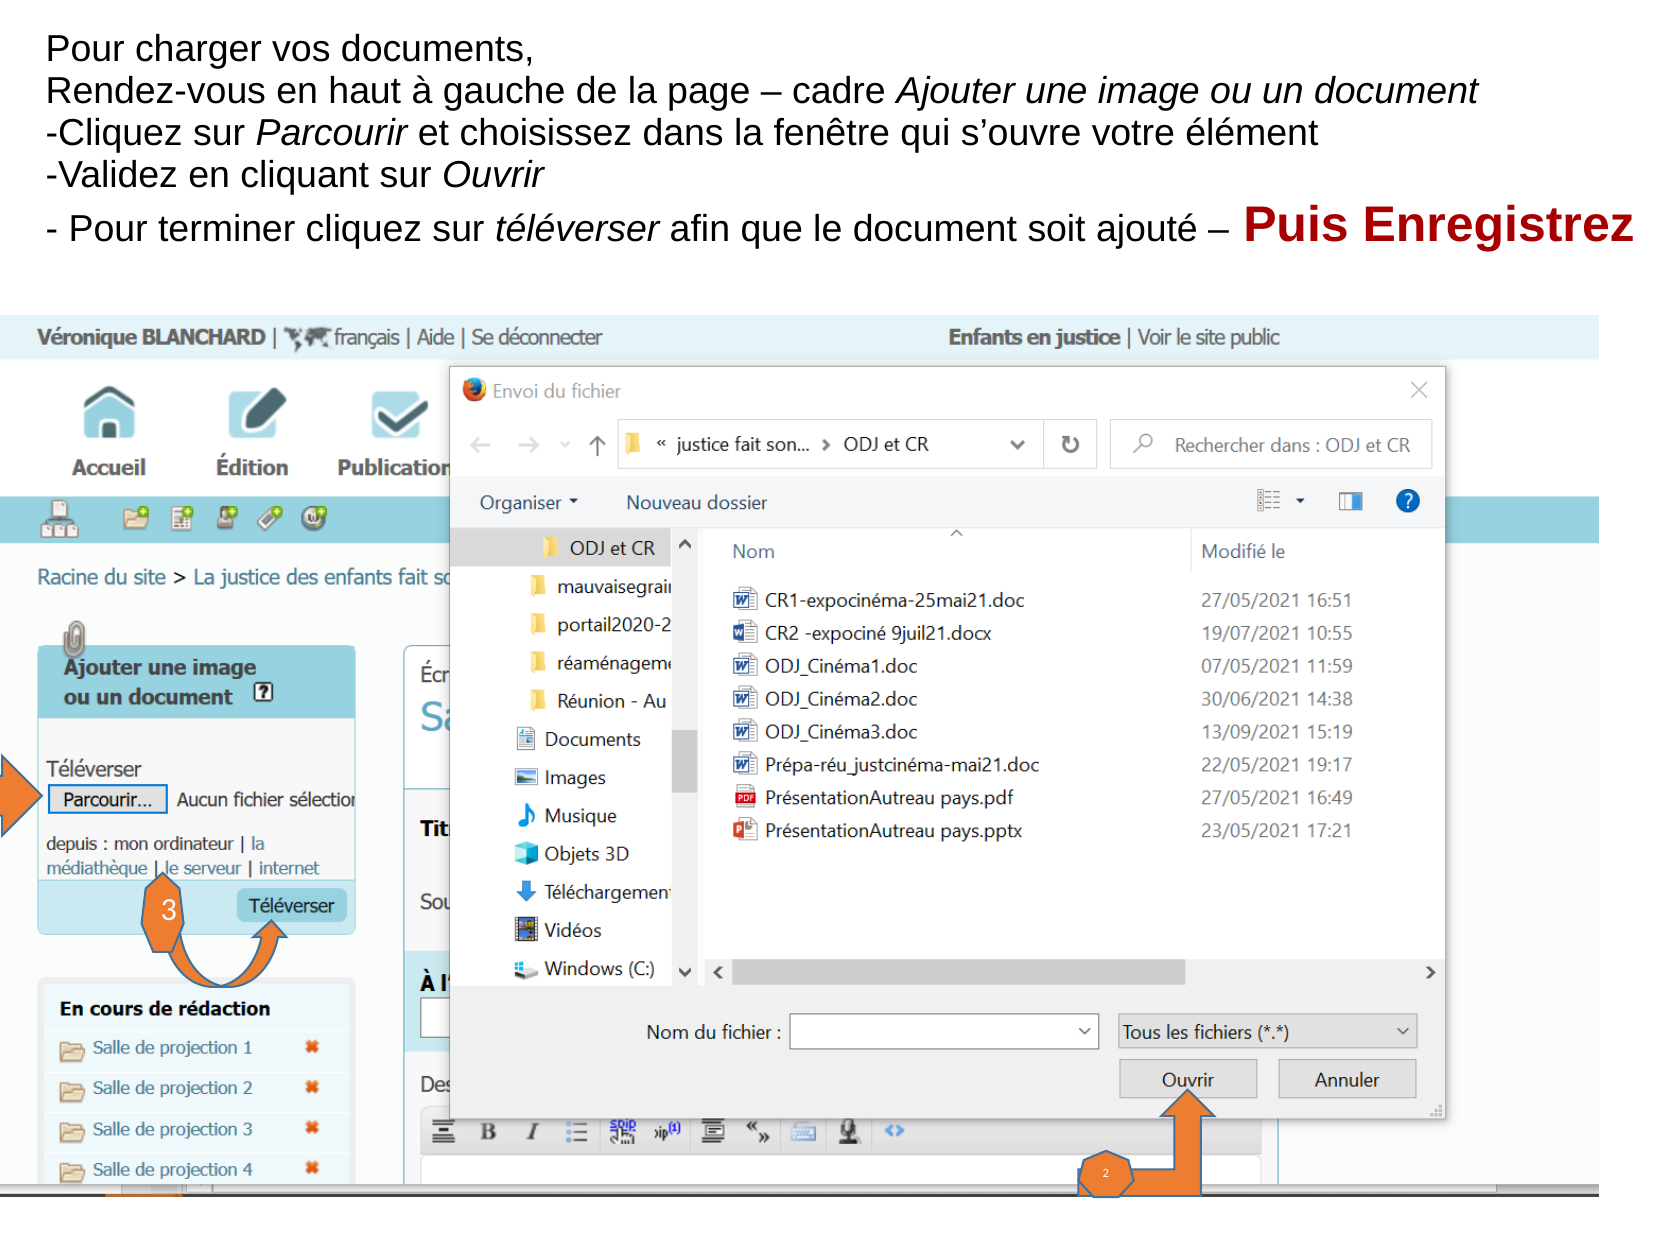

Pour charger vos documents,
Rendez-vous en haut à gauche de la page – cadre Ajouter une image ou un document
-Cliquez sur Parcourir et choisissez dans la fenêtre qui s’ouvre votre élément
-Validez en cliquant sur Ouvrir
- Pour terminer cliquez sur téléverser afin que le document soit ajouté – Puis Enregistrez
1
3
2